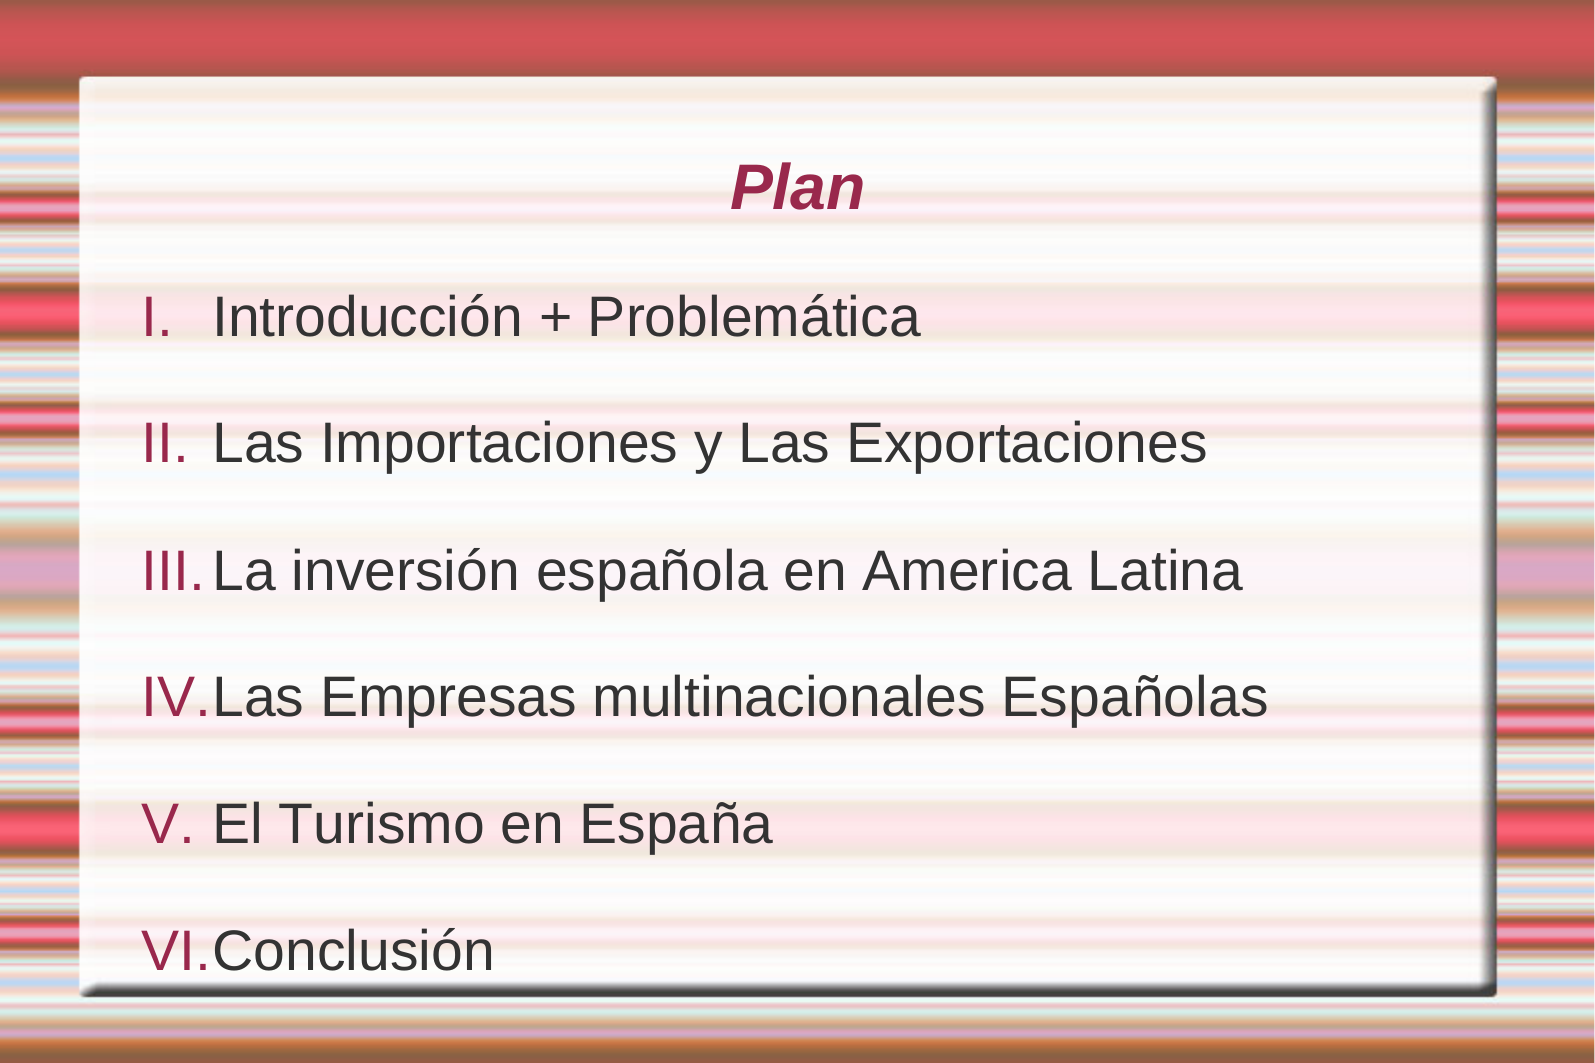

# Plan
Introducción + Problemática
Las Importaciones y Las Exportaciones
La inversión española en America Latina
Las Empresas multinacionales Españolas
El Turismo en España
Conclusión